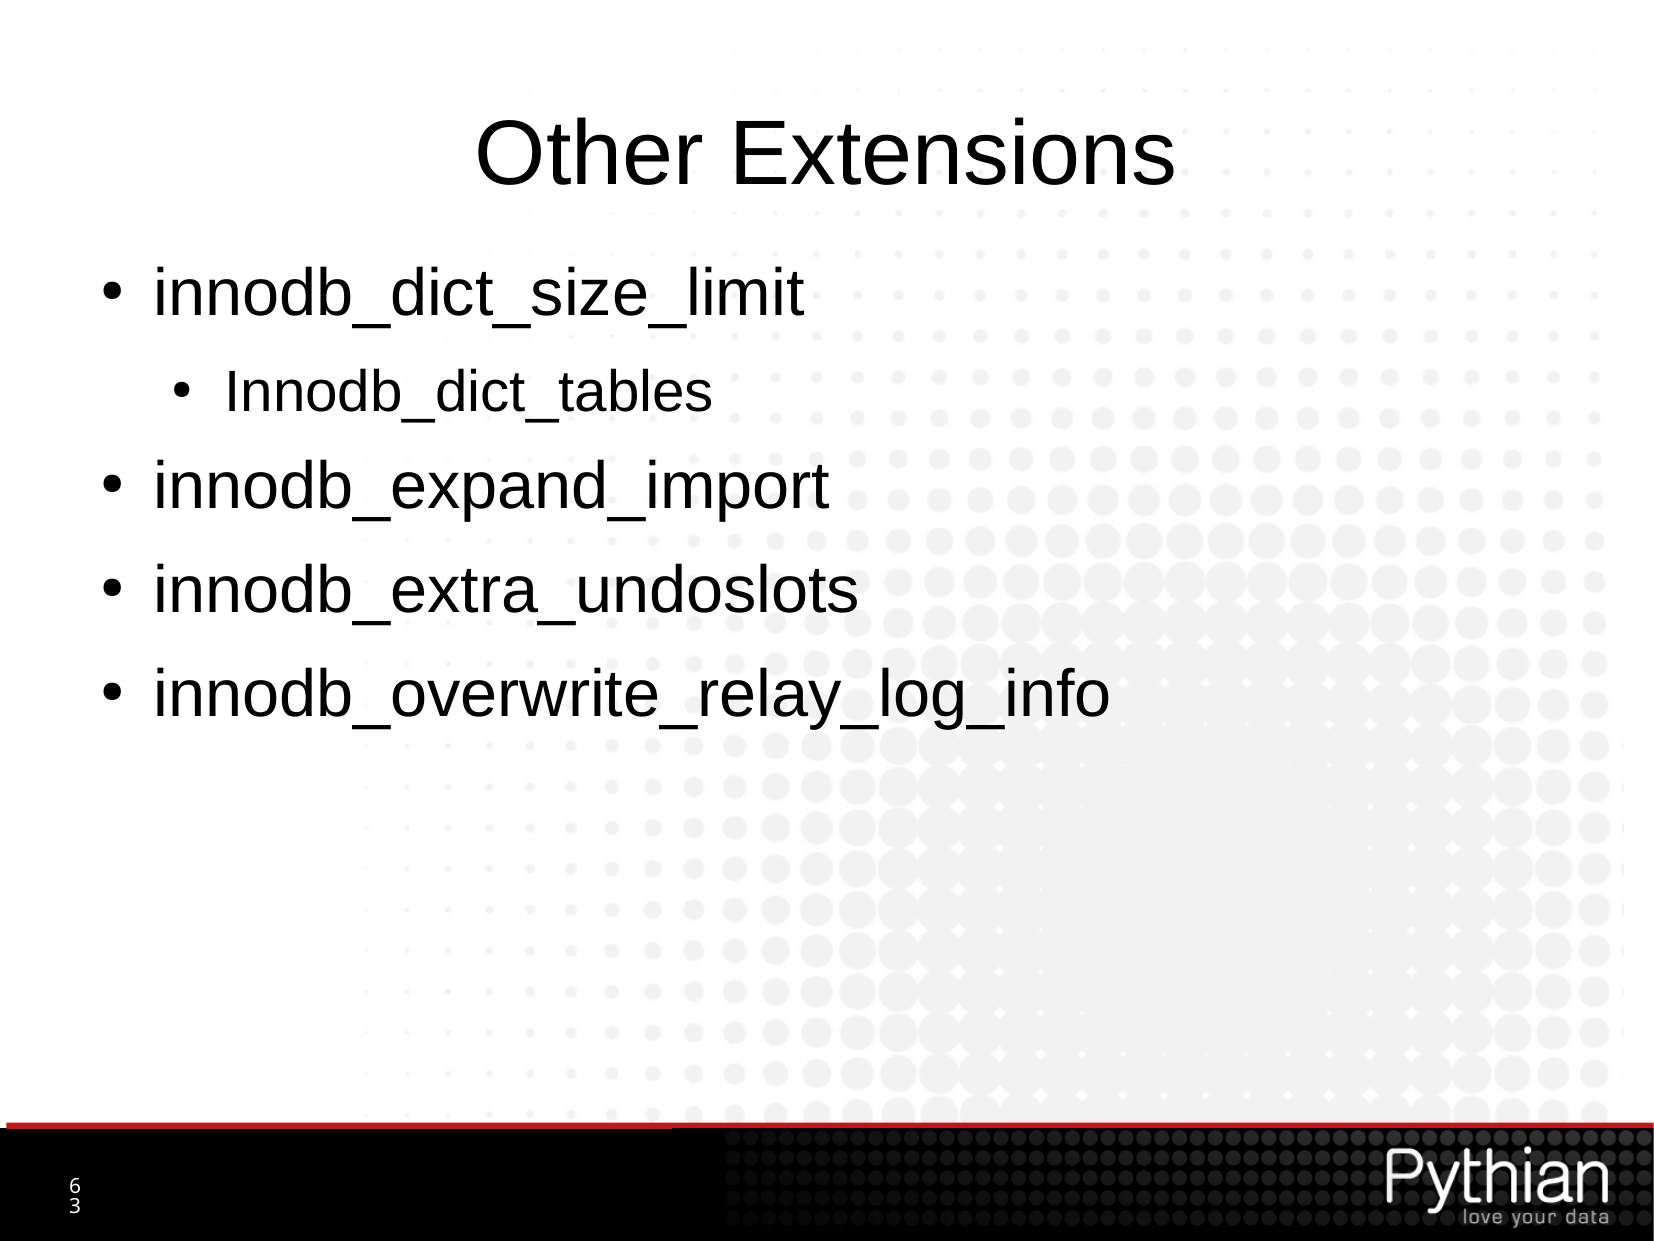

# Other Extensions
innodb_dict_size_limit
Innodb_dict_tables
innodb_expand_import
innodb_extra_undoslots
innodb_overwrite_relay_log_info